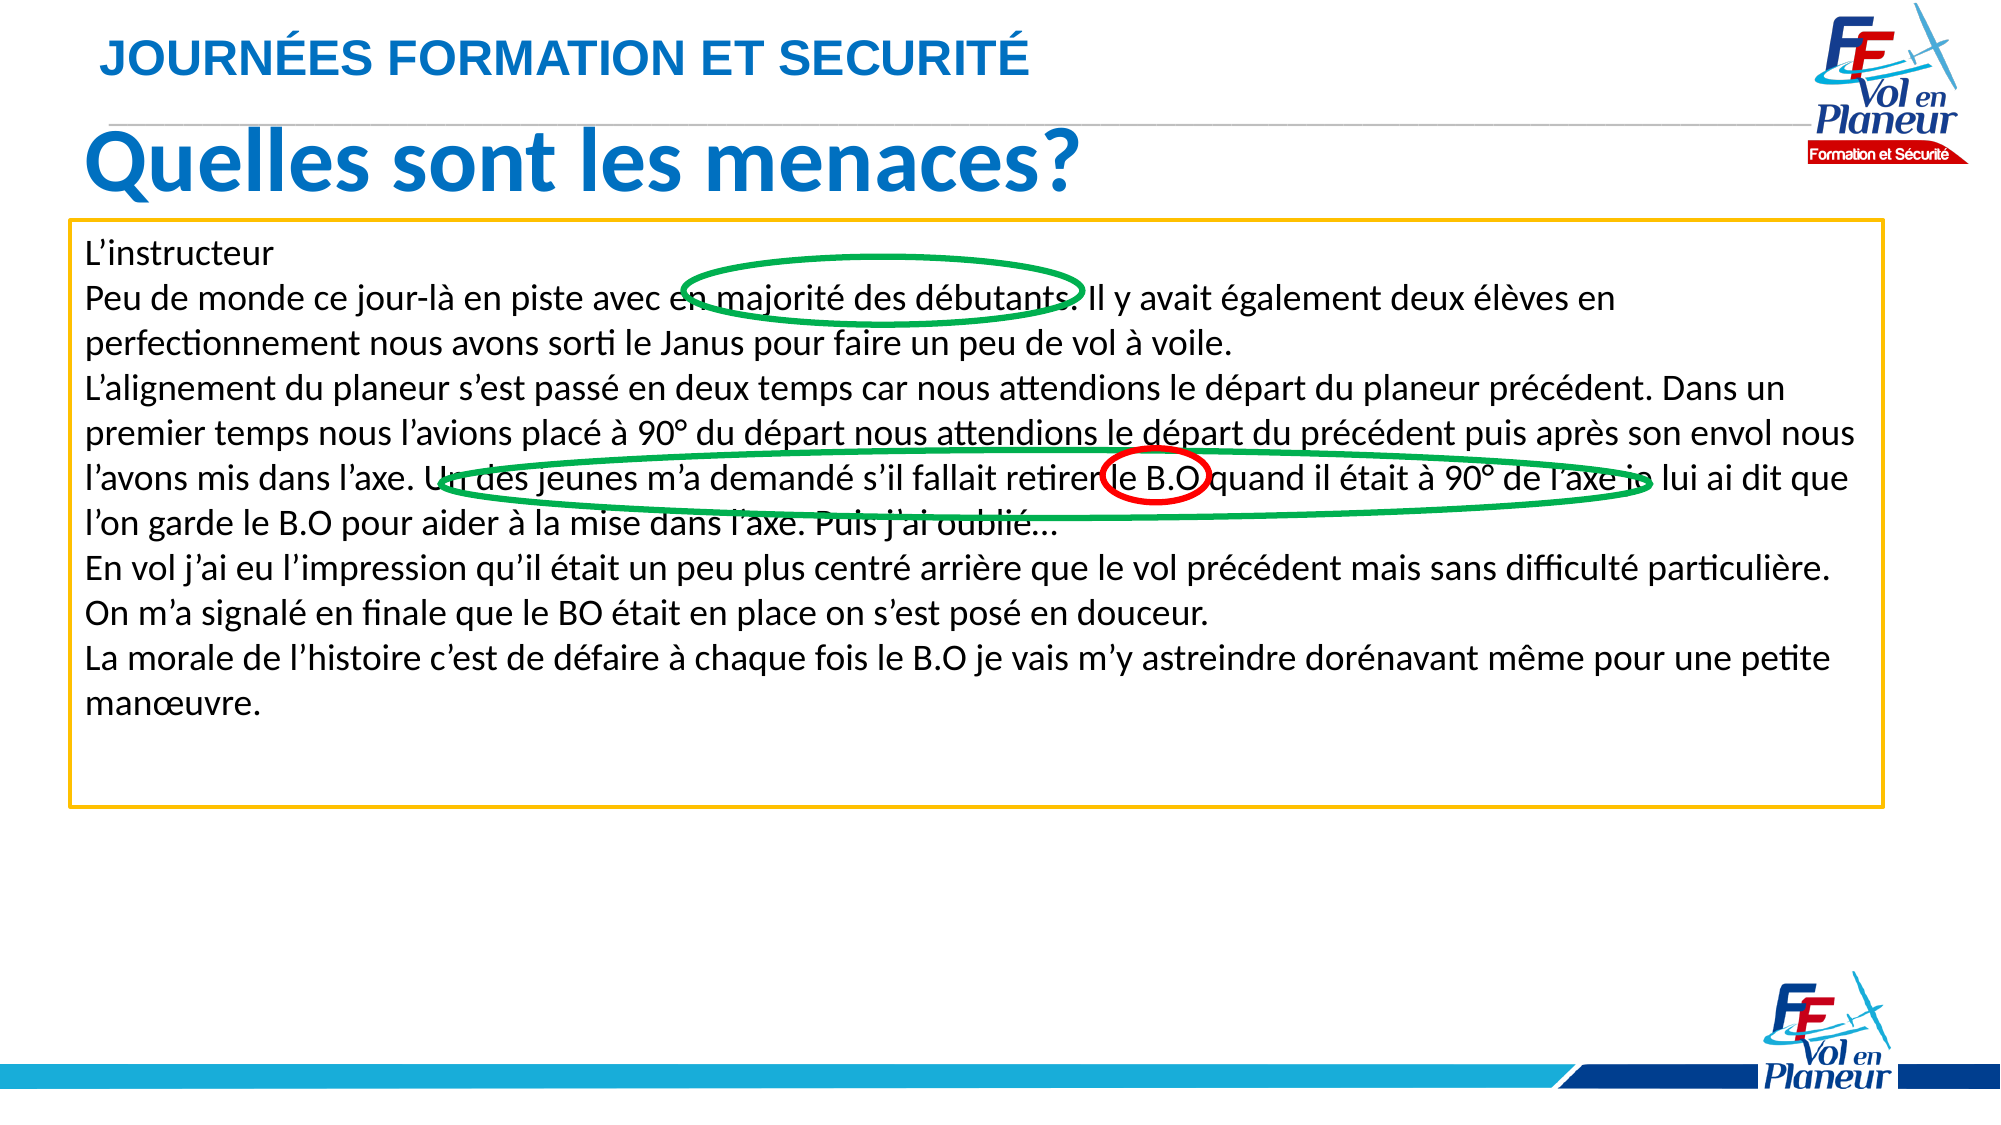

# JOURNÉES FORMATION ET SECURITÉ
Quelles sont les menaces?
L’instructeur
Peu de monde ce jour-là en piste avec en majorité des débutants. Il y avait également deux élèves en perfectionnement nous avons sorti le Janus pour faire un peu de vol à voile.
L’alignement du planeur s’est passé en deux temps car nous attendions le départ du planeur précédent. Dans un premier temps nous l’avions placé à 90° du départ nous attendions le départ du précédent puis après son envol nous l’avons mis dans l’axe. Un des jeunes m’a demandé s’il fallait retirer le B.O quand il était à 90° de l’axe je lui ai dit que l’on garde le B.O pour aider à la mise dans l’axe. Puis j’ai oublié…
En vol j’ai eu l’impression qu’il était un peu plus centré arrière que le vol précédent mais sans difficulté particulière. On m’a signalé en finale que le BO était en place on s’est posé en douceur.
La morale de l’histoire c’est de défaire à chaque fois le B.O je vais m’y astreindre dorénavant même pour une petite manœuvre.